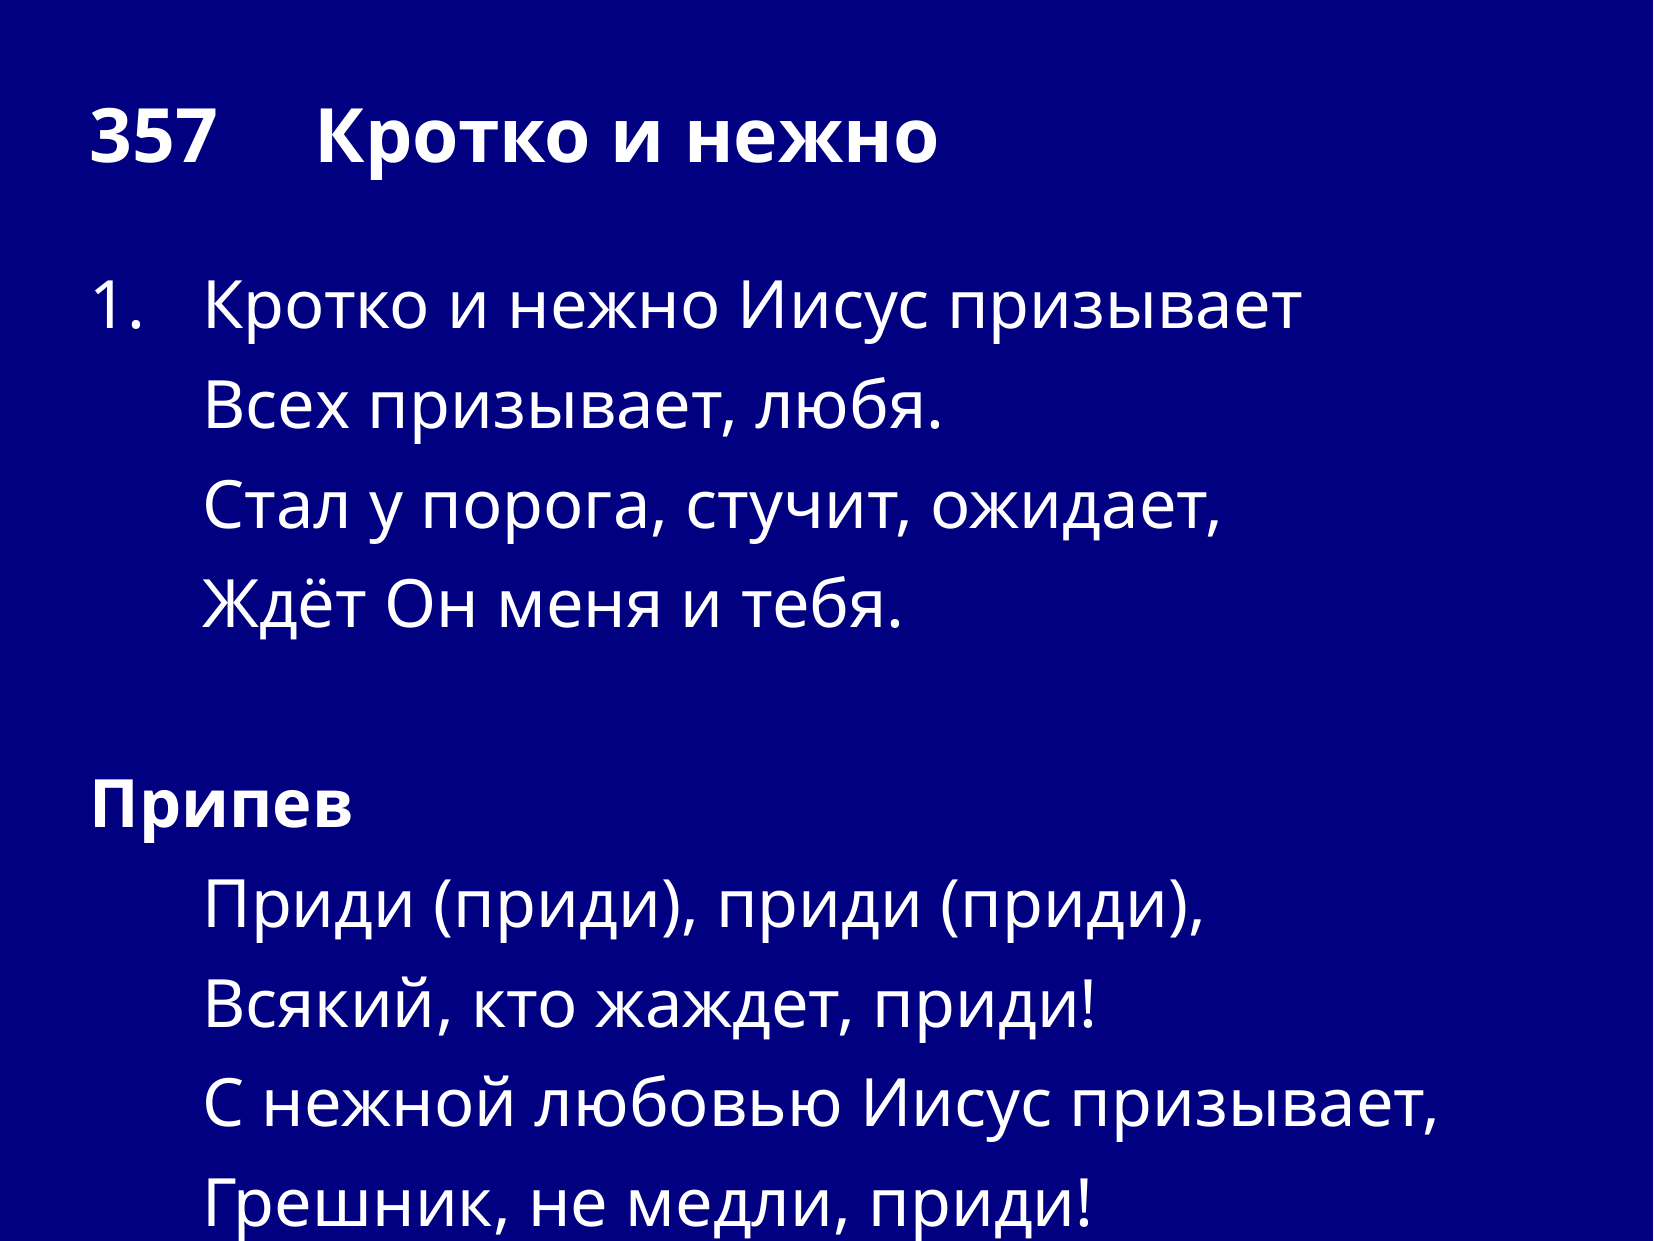

357	Кротко и нежно
1.	Кротко и нежно Иисус призывает
	Всех призывает, любя.
	Стал у порога, стучит, ожидает,
	Ждёт Он меня и тебя.
Припев
	Приди (приди), приди (приди),
	Всякий, кто жаждет, приди!
	С нежной любовью Иисус призывает,
	Грешник, не медли, приди!